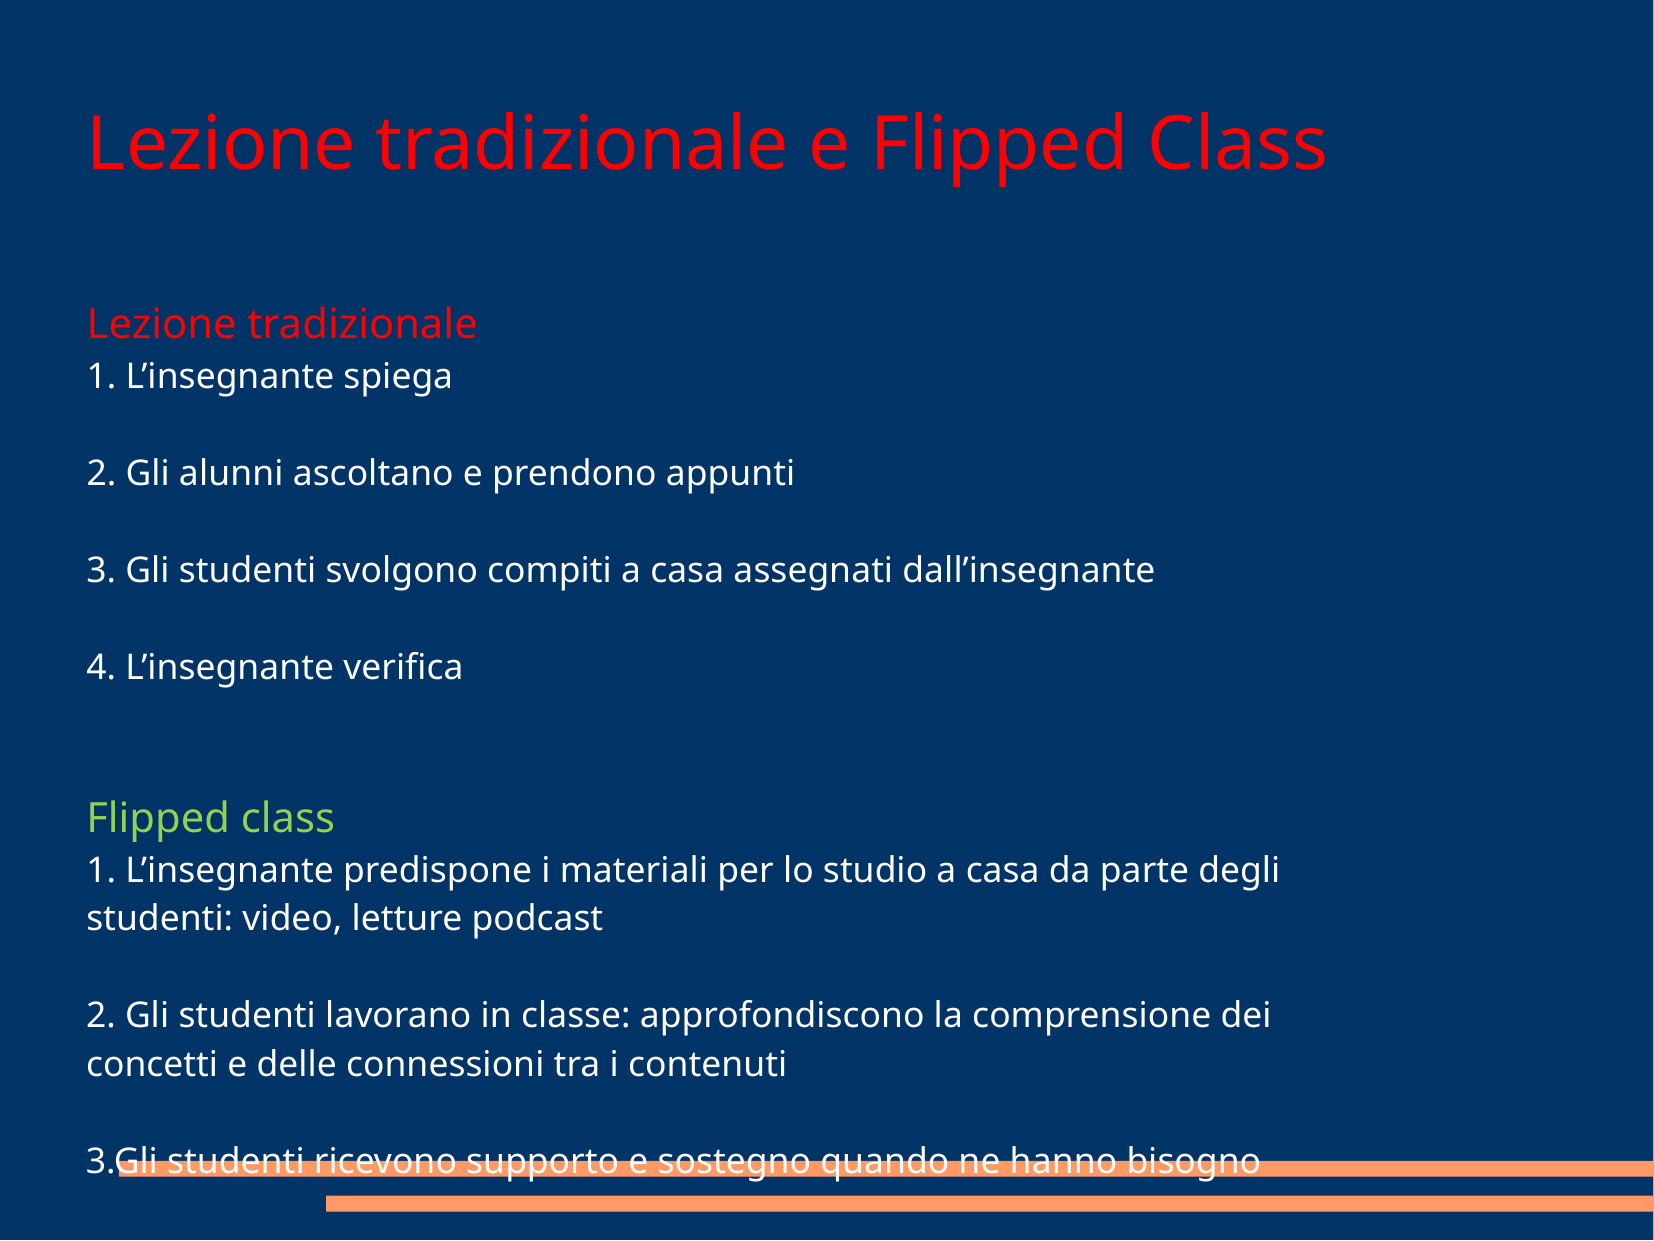

Lezione tradizionale e Flipped Class
Lezione tradizionale
1. L’insegnante spiega
2. Gli alunni ascoltano e prendono appunti
3. Gli studenti svolgono compiti a casa assegnati dall’insegnante
4. L’insegnante verifica
Flipped class
1. L’insegnante predispone i materiali per lo studio a casa da parte degli
studenti: video, letture podcast
2. Gli studenti lavorano in classe: approfondiscono la comprensione dei
concetti e delle connessioni tra i contenuti
3.Gli studenti ricevono supporto e sostegno quando ne hanno bisogno